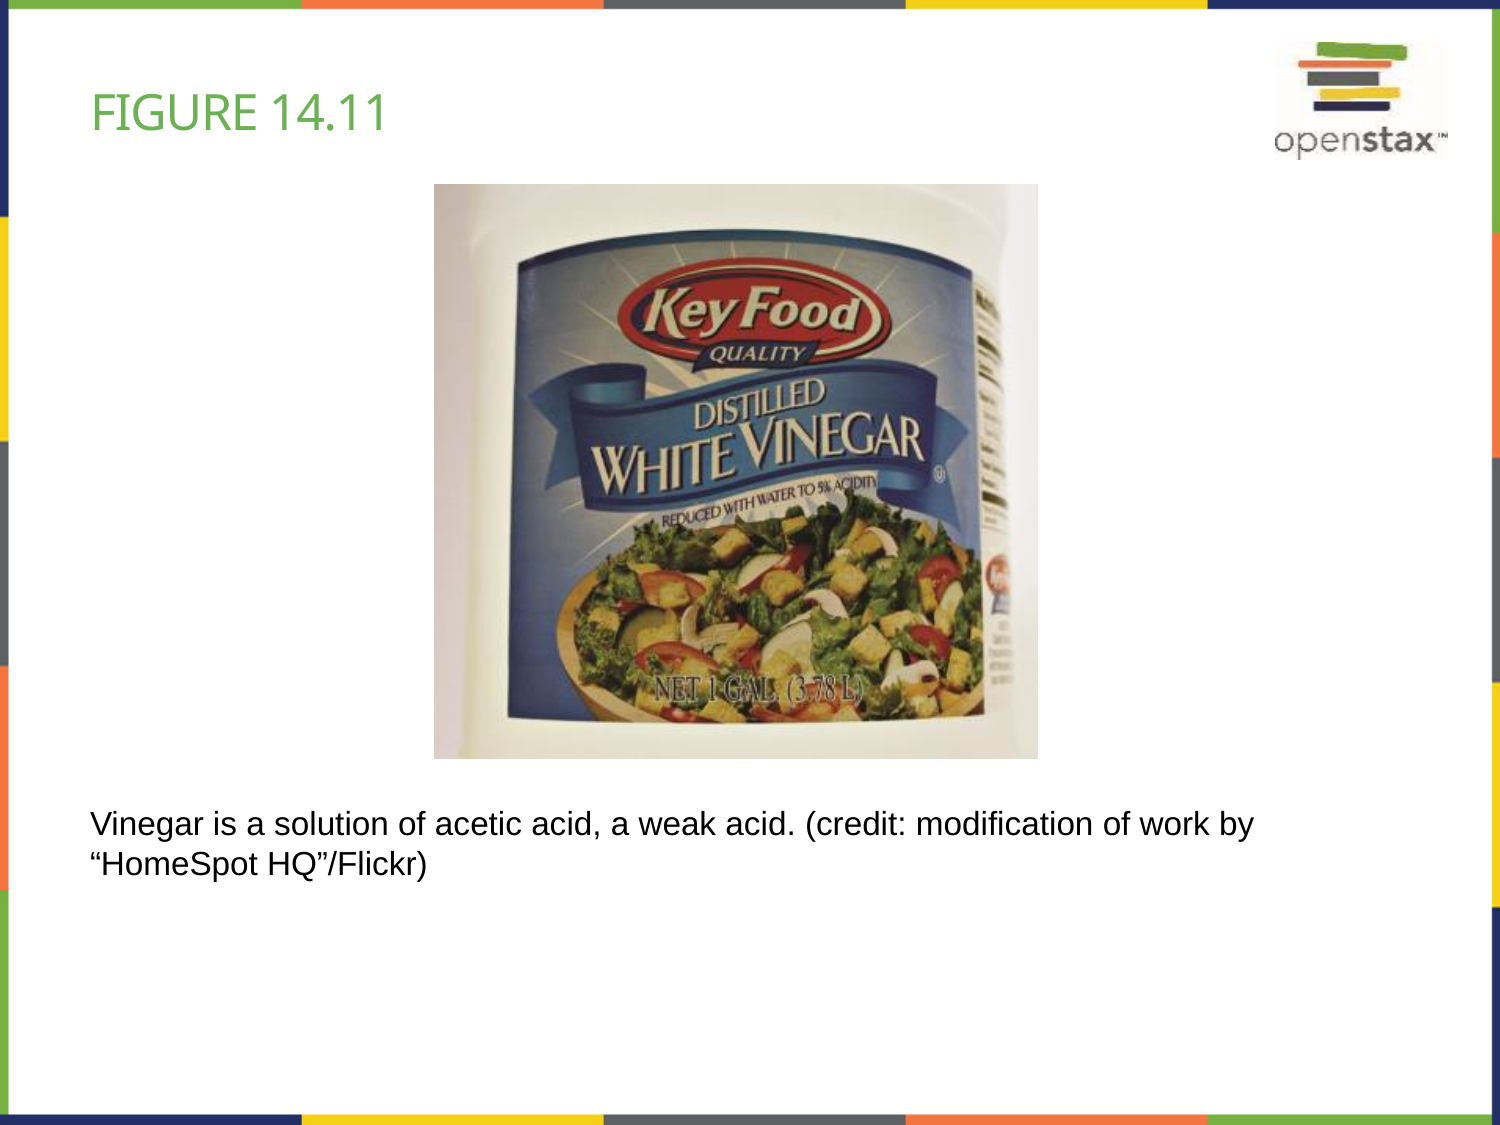

# Figure 14.11
Vinegar is a solution of acetic acid, a weak acid. (credit: modification of work by “HomeSpot HQ”/Flickr)